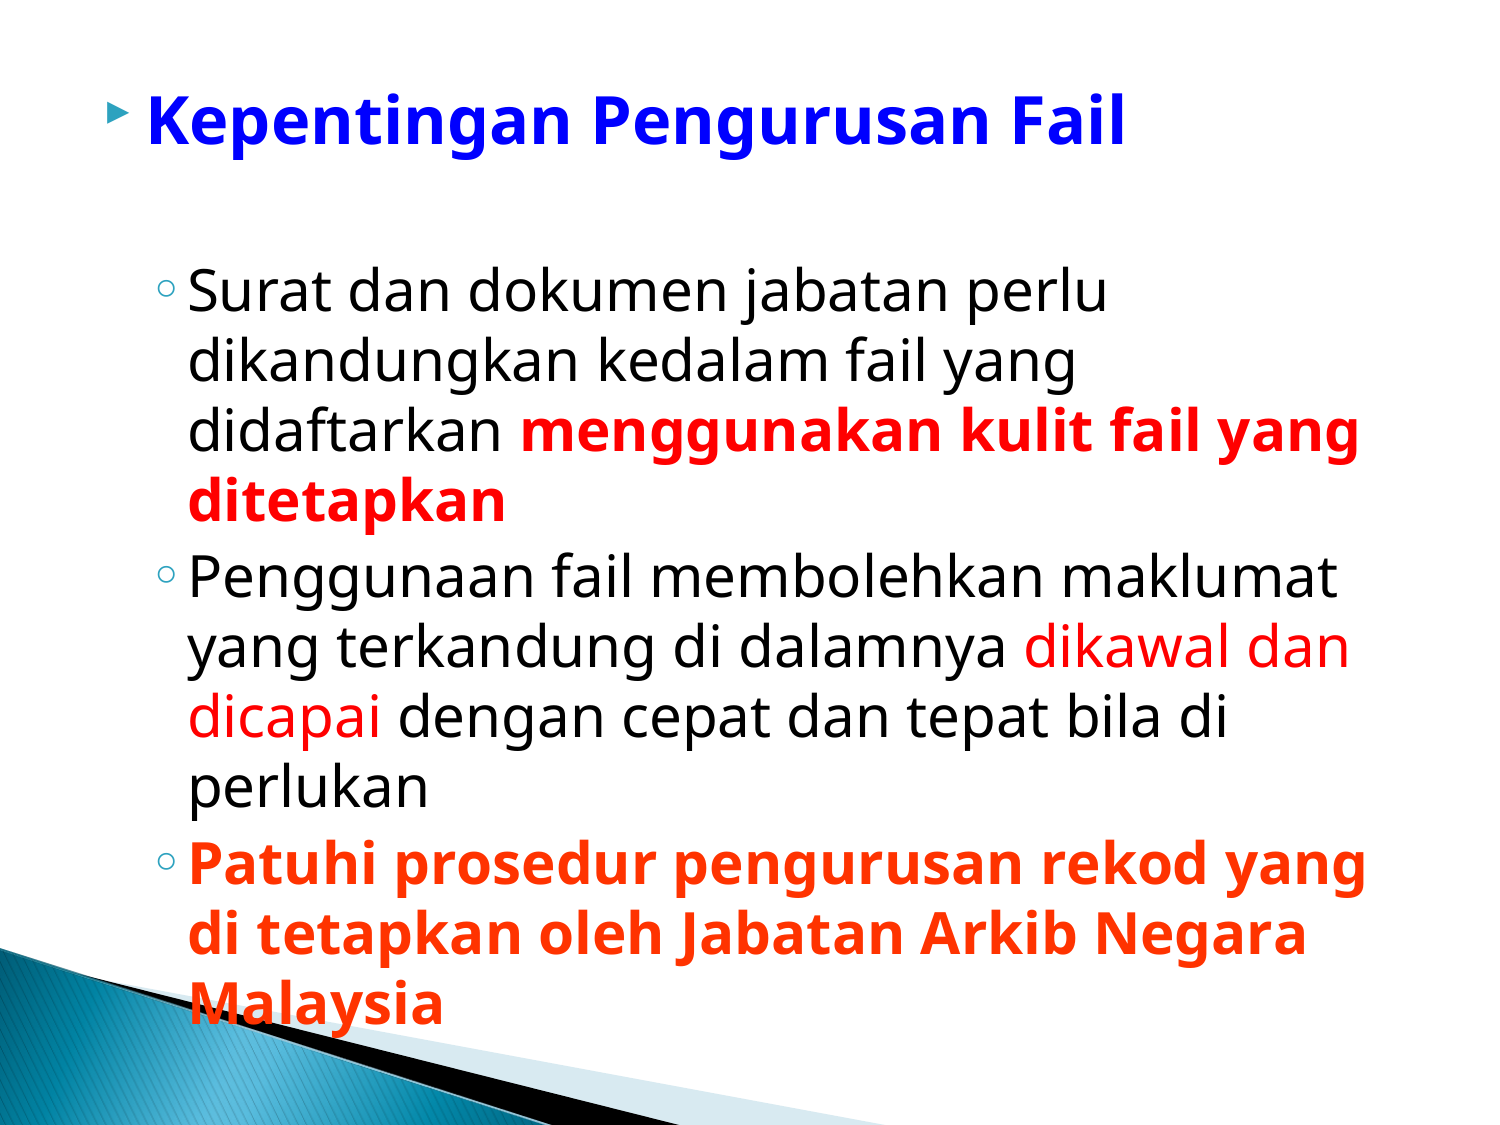

# Kepentingan Pengurusan Fail
Surat dan dokumen jabatan perlu dikandungkan kedalam fail yang didaftarkan menggunakan kulit fail yang ditetapkan
Penggunaan fail membolehkan maklumat yang terkandung di dalamnya dikawal dan dicapai dengan cepat dan tepat bila di perlukan
Patuhi prosedur pengurusan rekod yang di tetapkan oleh Jabatan Arkib Negara Malaysia